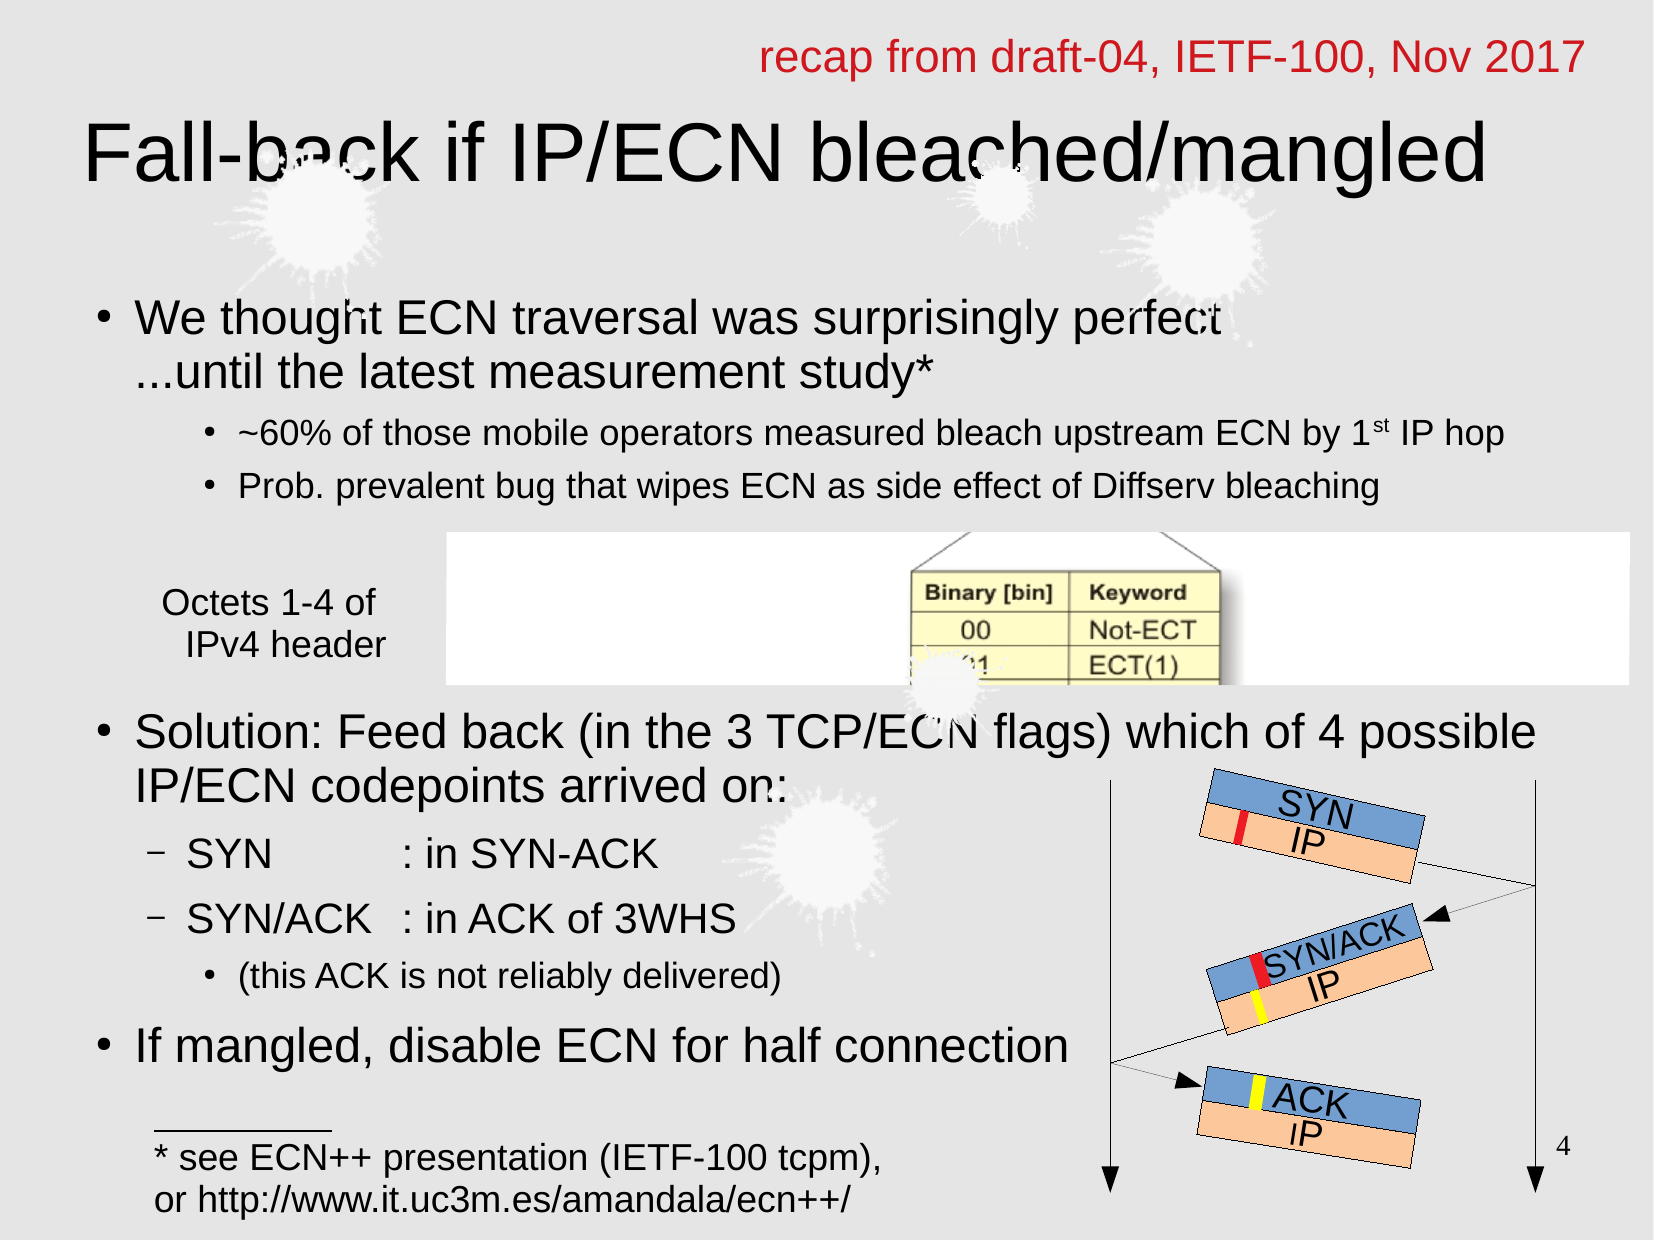

recap from draft-04, IETF-100, Nov 2017
# Fall-back if IP/ECN bleached/mangled
We thought ECN traversal was surprisingly perfect
...until the latest measurement study*
~60% of those mobile operators measured bleach upstream ECN by 1st IP hop
Prob. prevalent bug that wipes ECN as side effect of Diffserv bleaching
Solution: Feed back (in the 3 TCP/ECN flags) which of 4 possible IP/ECN codepoints arrived on:
SYN 	: in SYN-ACK
SYN/ACK	: in ACK of 3WHS
(this ACK is not reliably delivered)
If mangled, disable ECN for half connection
Octets 1-4 of
IPv4 header
SYN
IP
SYN/ACK
IP
ACK
IP
* see ECN++ presentation (IETF-100 tcpm),
or http://www.it.uc3m.es/amandala/ecn++/
4